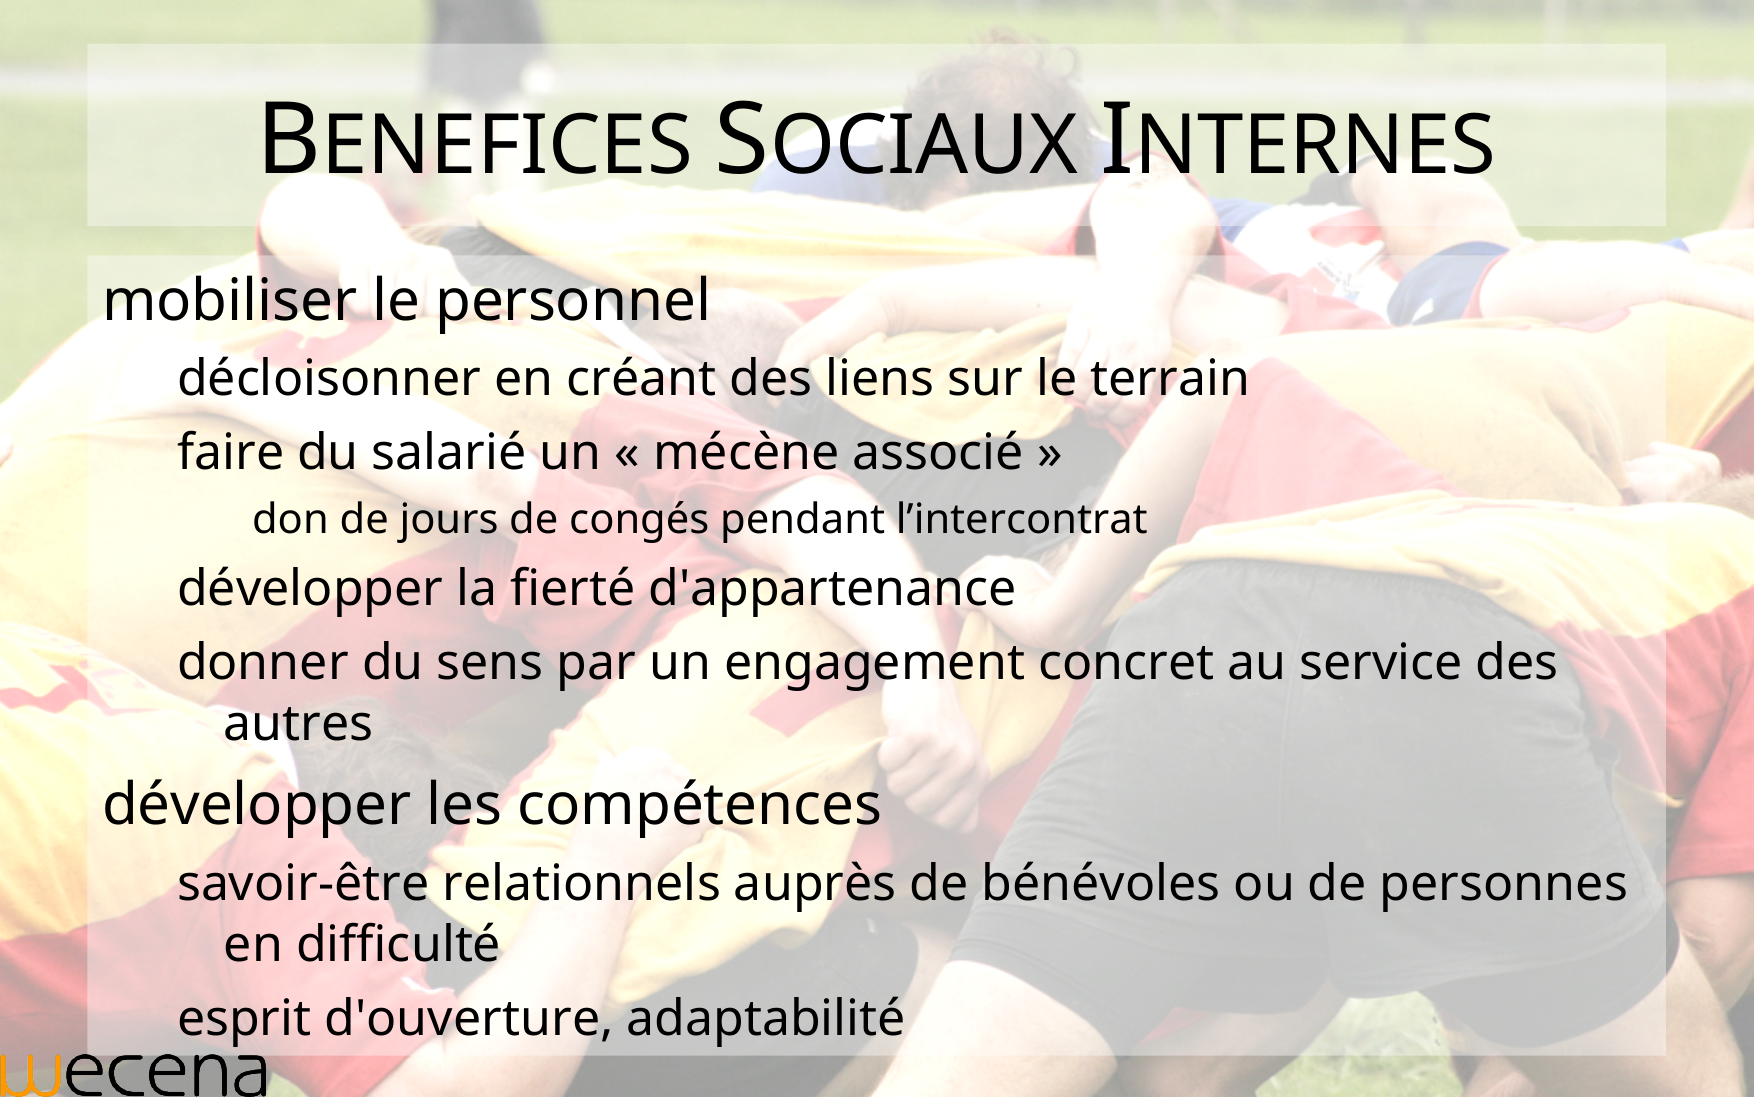

# BENEFICES SOCIAUX INTERNES
mobiliser le personnel
décloisonner en créant des liens sur le terrain
faire du salarié un « mécène associé »
don de jours de congés pendant l’intercontrat
développer la fierté d'appartenance
donner du sens par un engagement concret au service des autres
développer les compétences
savoir-être relationnels auprès de bénévoles ou de personnes en difficulté
esprit d'ouverture, adaptabilité